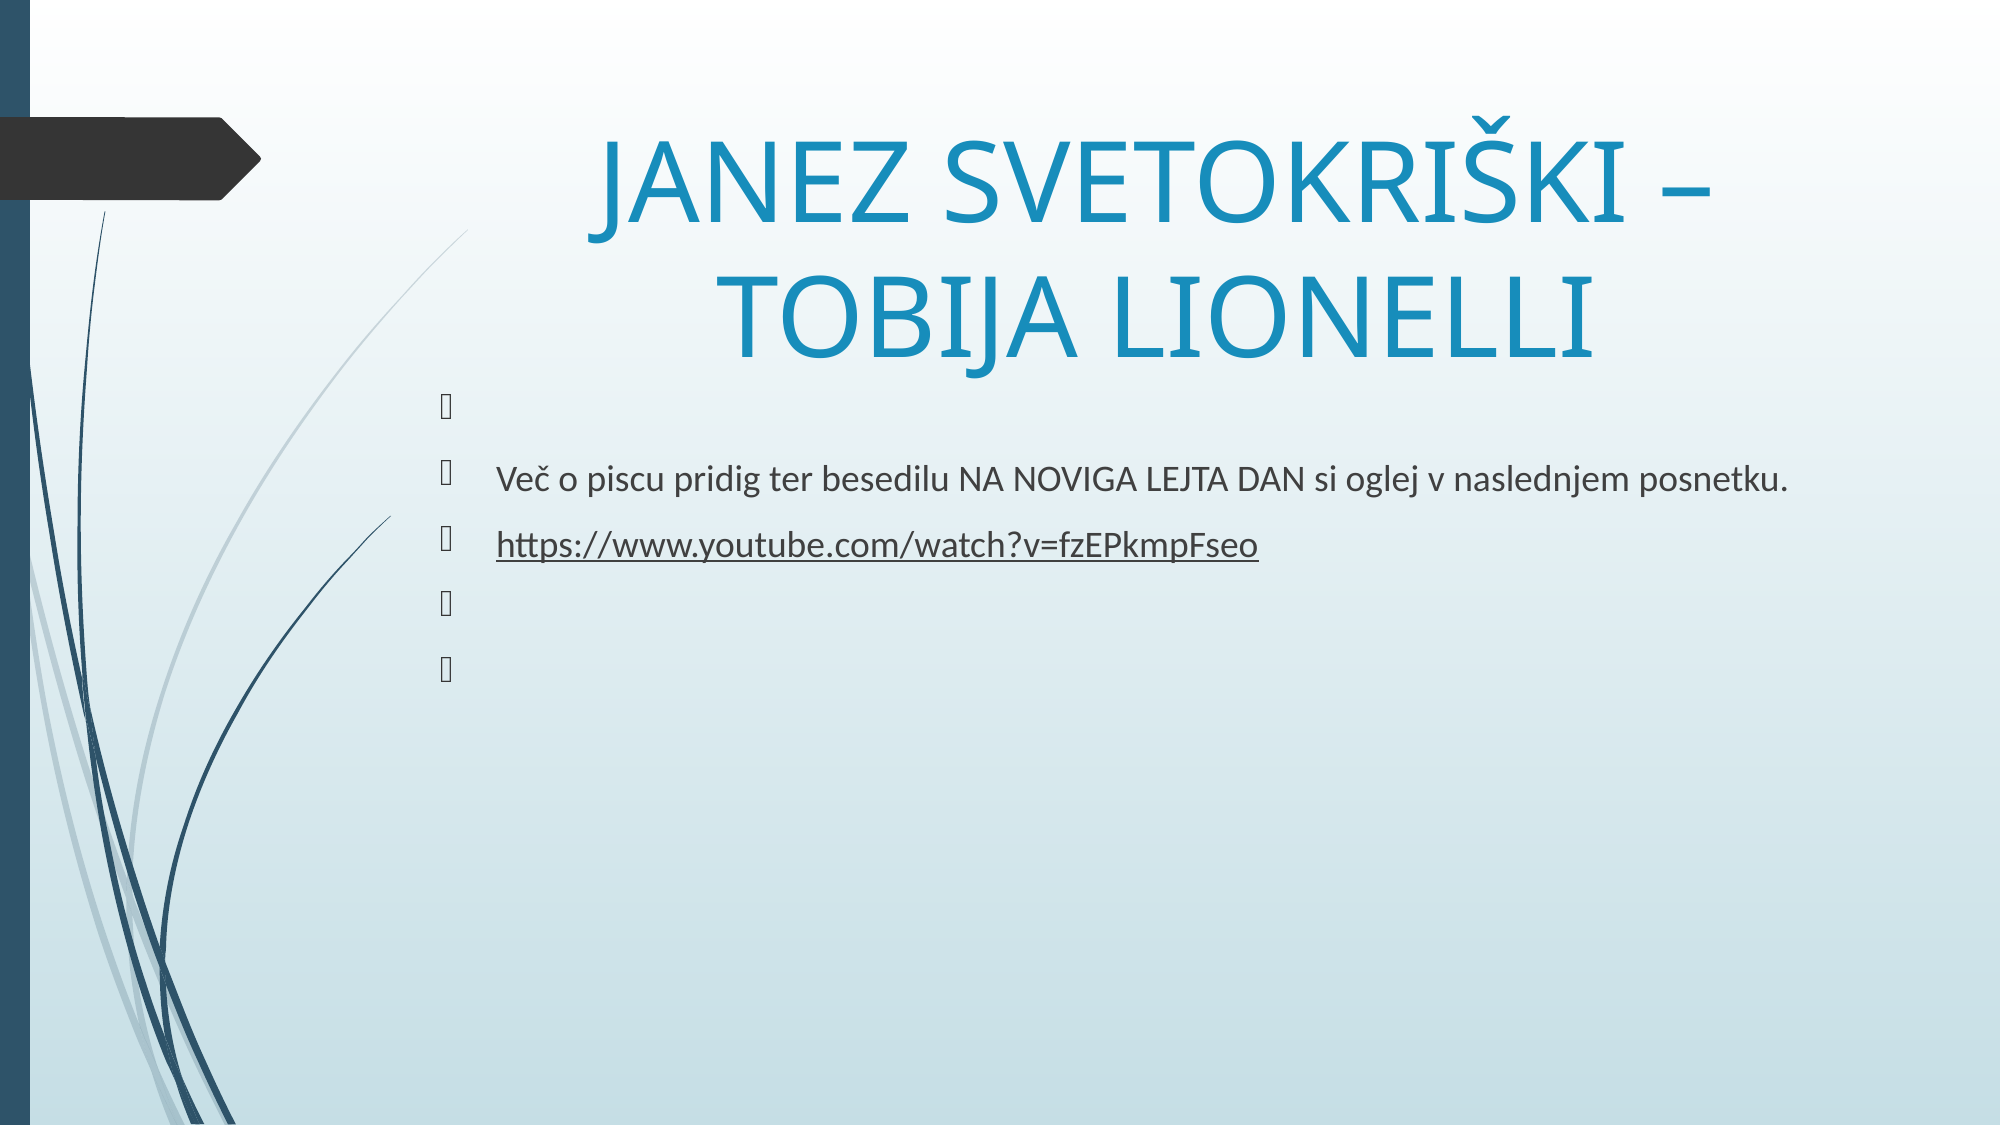

# JANEZ SVETOKRIŠKI – TOBIJA LIONELLI
Več o piscu pridig ter besedilu NA NOVIGA LEJTA DAN si oglej v naslednjem posnetku.
https://www.youtube.com/watch?v=fzEPkmpFseo